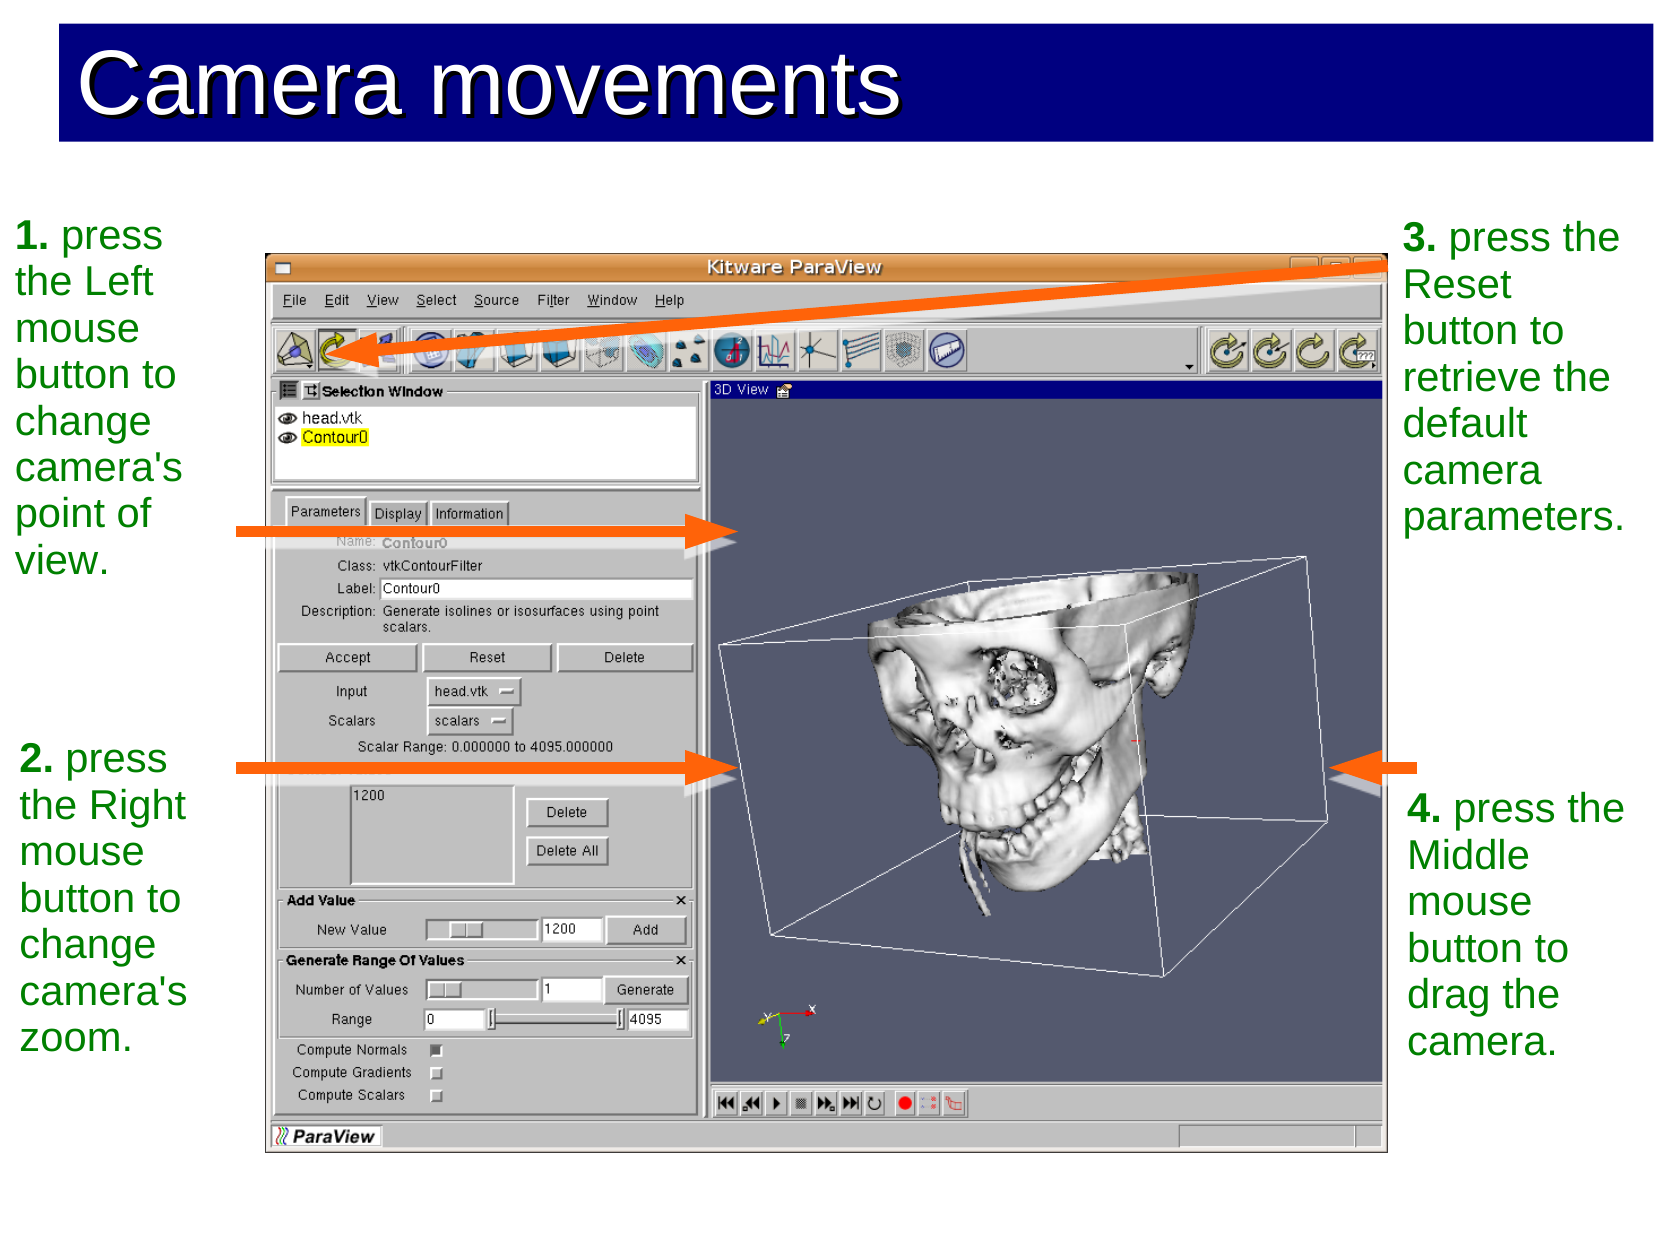

# Camera movements
1. press the Left mouse button to change camera's point of view.
3. press the Reset button to retrieve the default camera parameters.
2. press the Right mouse button to change camera's zoom.
4. press the Middle mouse button to drag the camera.